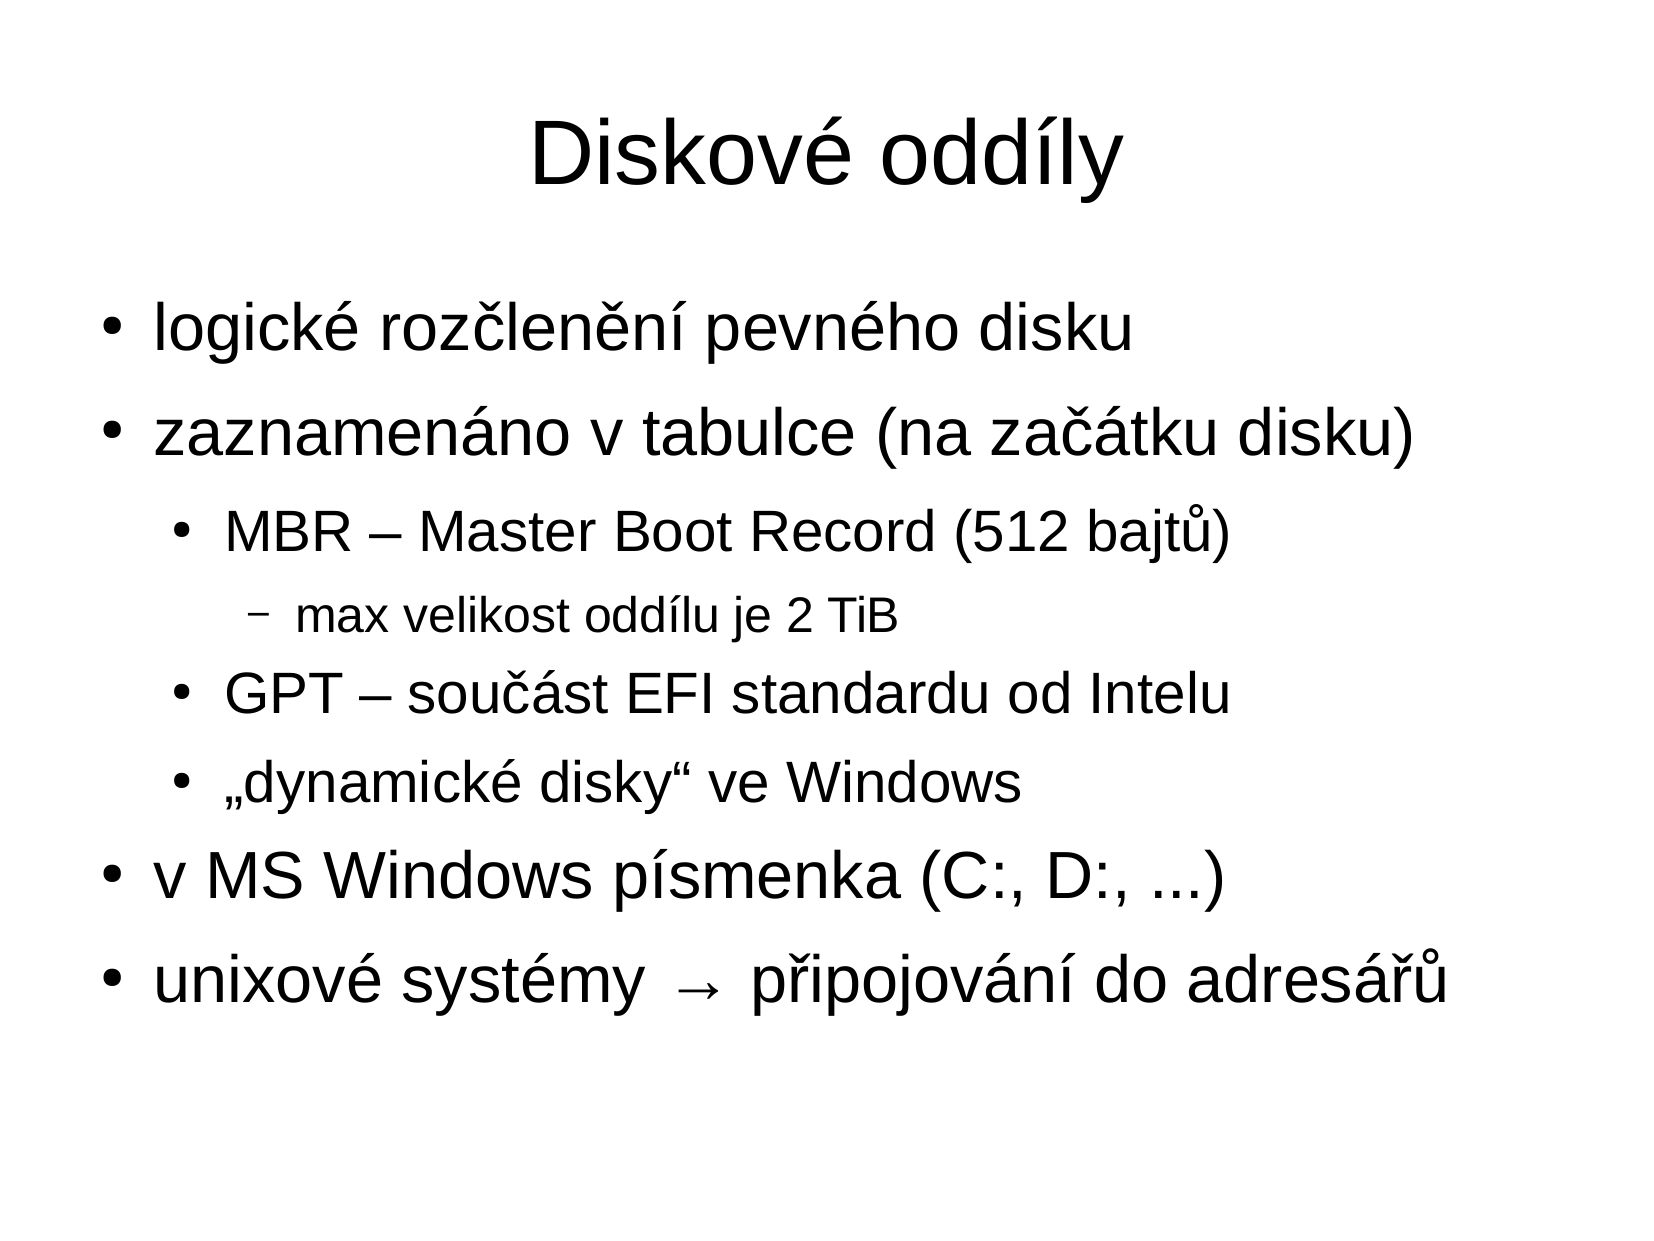

# Diskové oddíly
logické rozčlenění pevného disku
zaznamenáno v tabulce (na začátku disku)
MBR – Master Boot Record (512 bajtů)
max velikost oddílu je 2 TiB
GPT – součást EFI standardu od Intelu
„dynamické disky“ ve Windows
v MS Windows písmenka (C:, D:, ...)
unixové systémy → připojování do adresářů